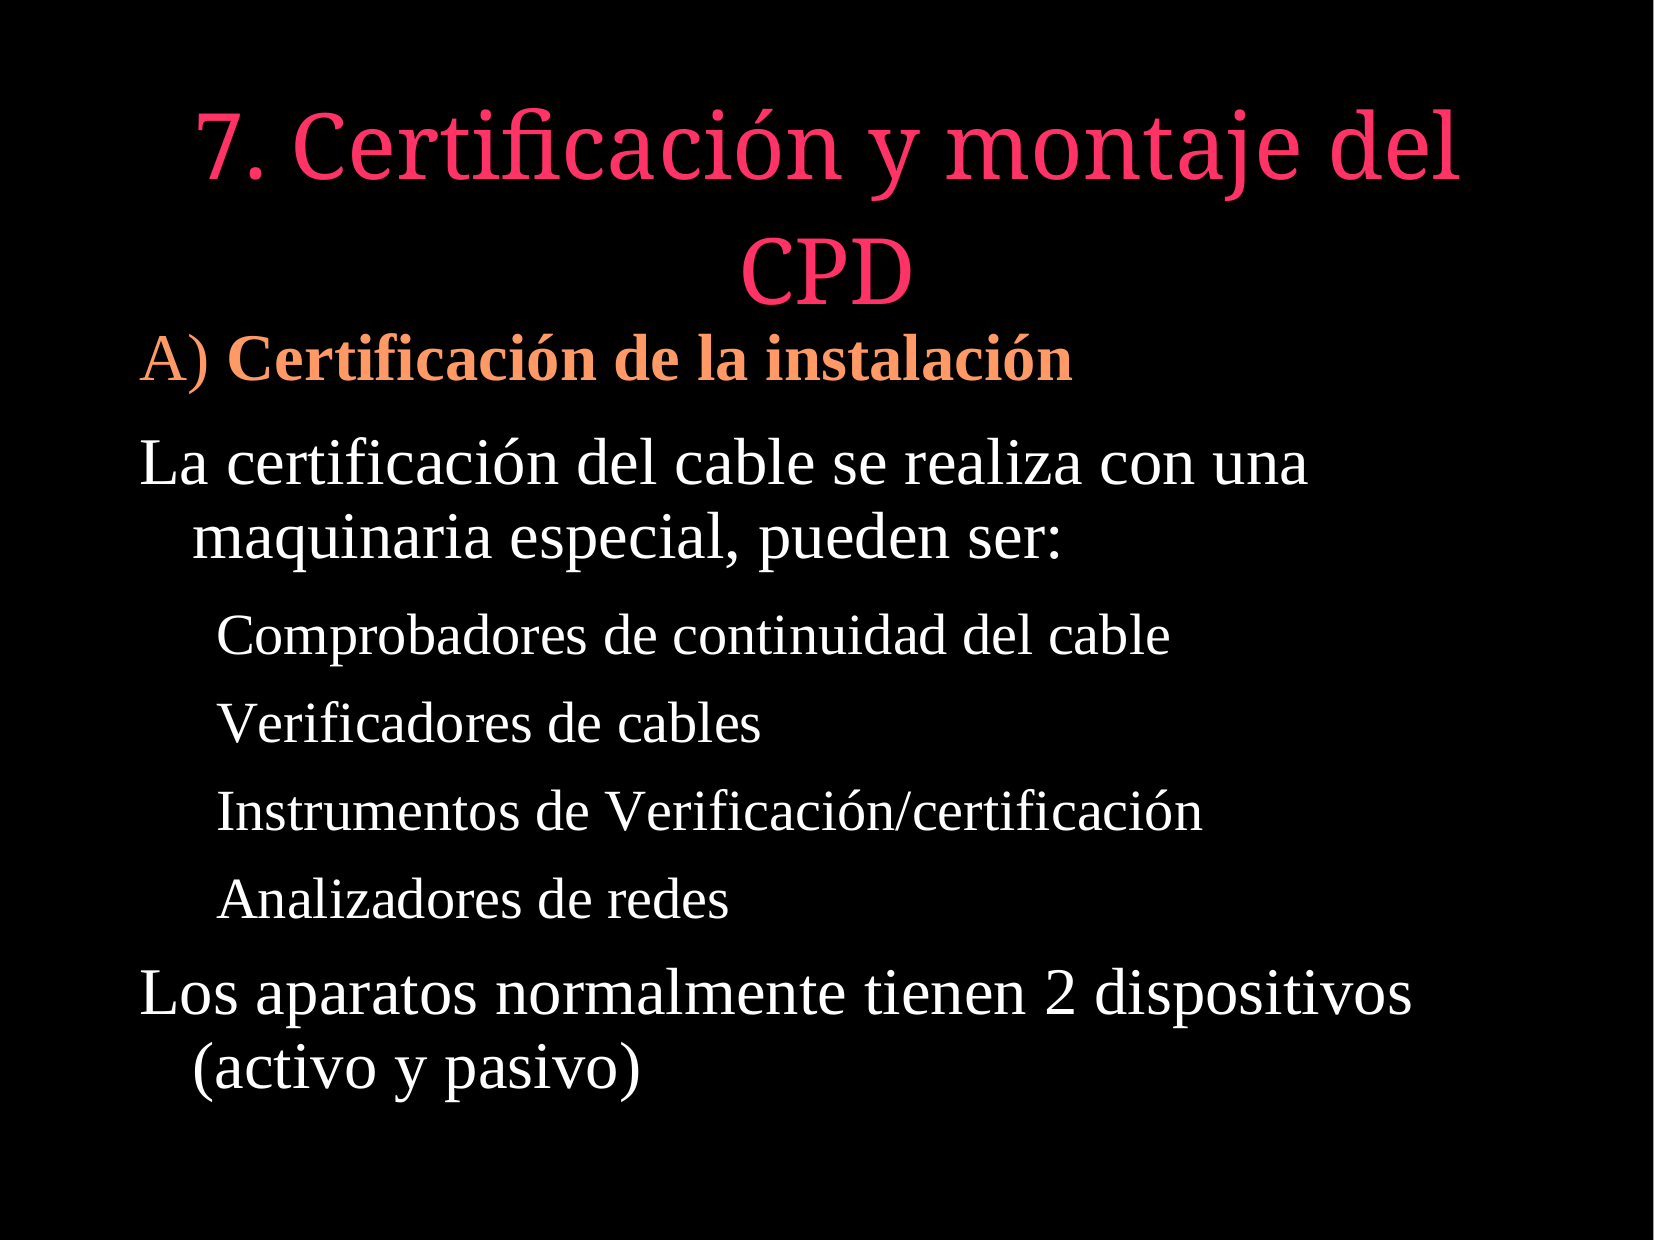

# 7. Certificación y montaje del CPD
A) Certificación de la instalación
La certificación del cable se realiza con una maquinaria especial, pueden ser:
Comprobadores de continuidad del cable
Verificadores de cables
Instrumentos de Verificación/certificación
Analizadores de redes
Los aparatos normalmente tienen 2 dispositivos (activo y pasivo)